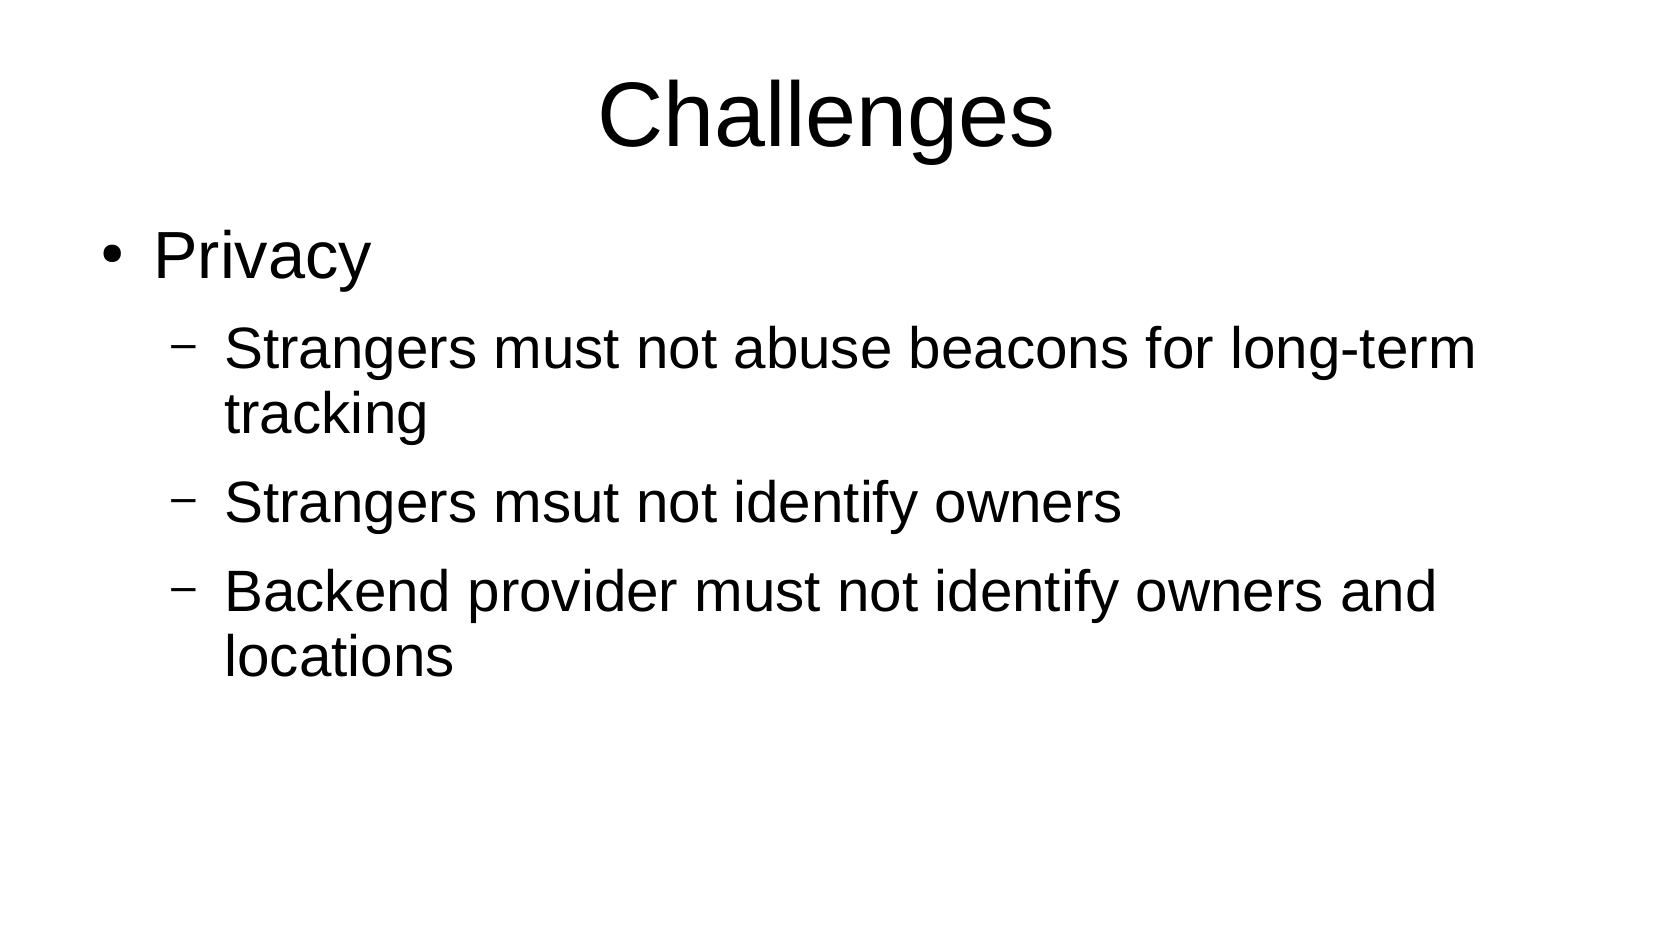

# Challenges
Privacy
Strangers must not abuse beacons for long-term tracking
Strangers msut not identify owners
Backend provider must not identify owners and locations